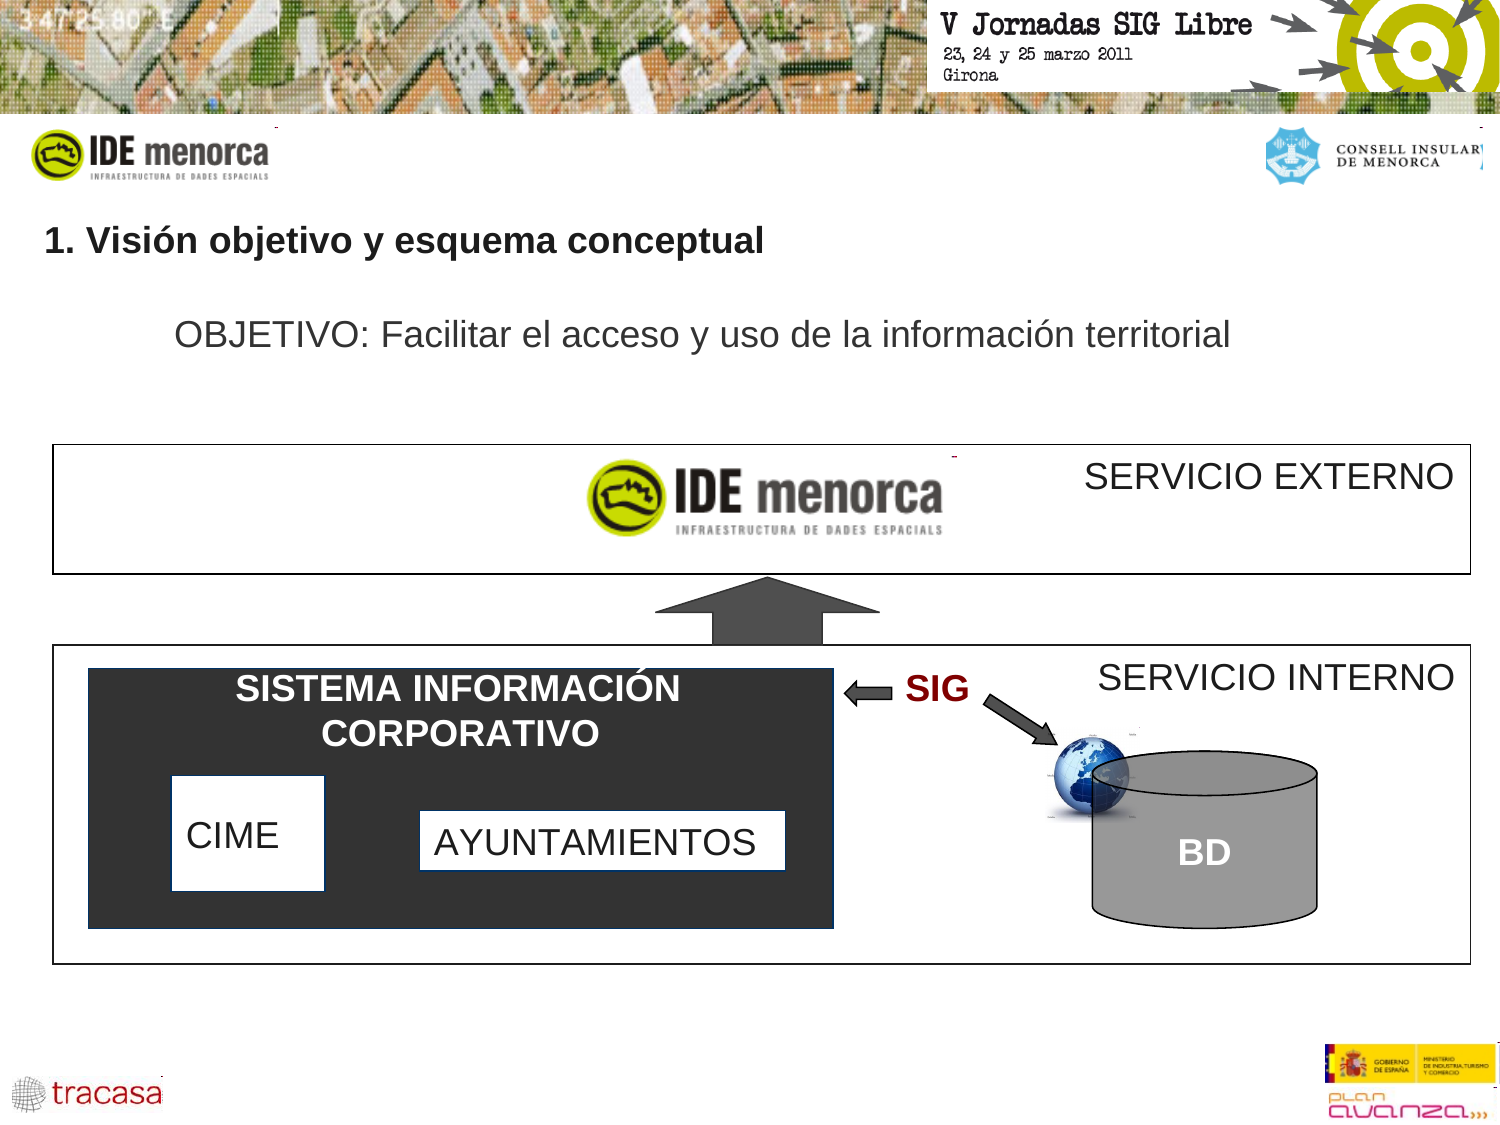

1. Visión objetivo y esquema conceptual
OBJETIVO: Facilitar el acceso y uso de la información territorial
SERVICIO EXTERNO
SERVICIO INTERNO
 SIG
SISTEMA INFORMACIÓN
CORPORATIVO
BD
CIME
AYUNTAMIENTOS